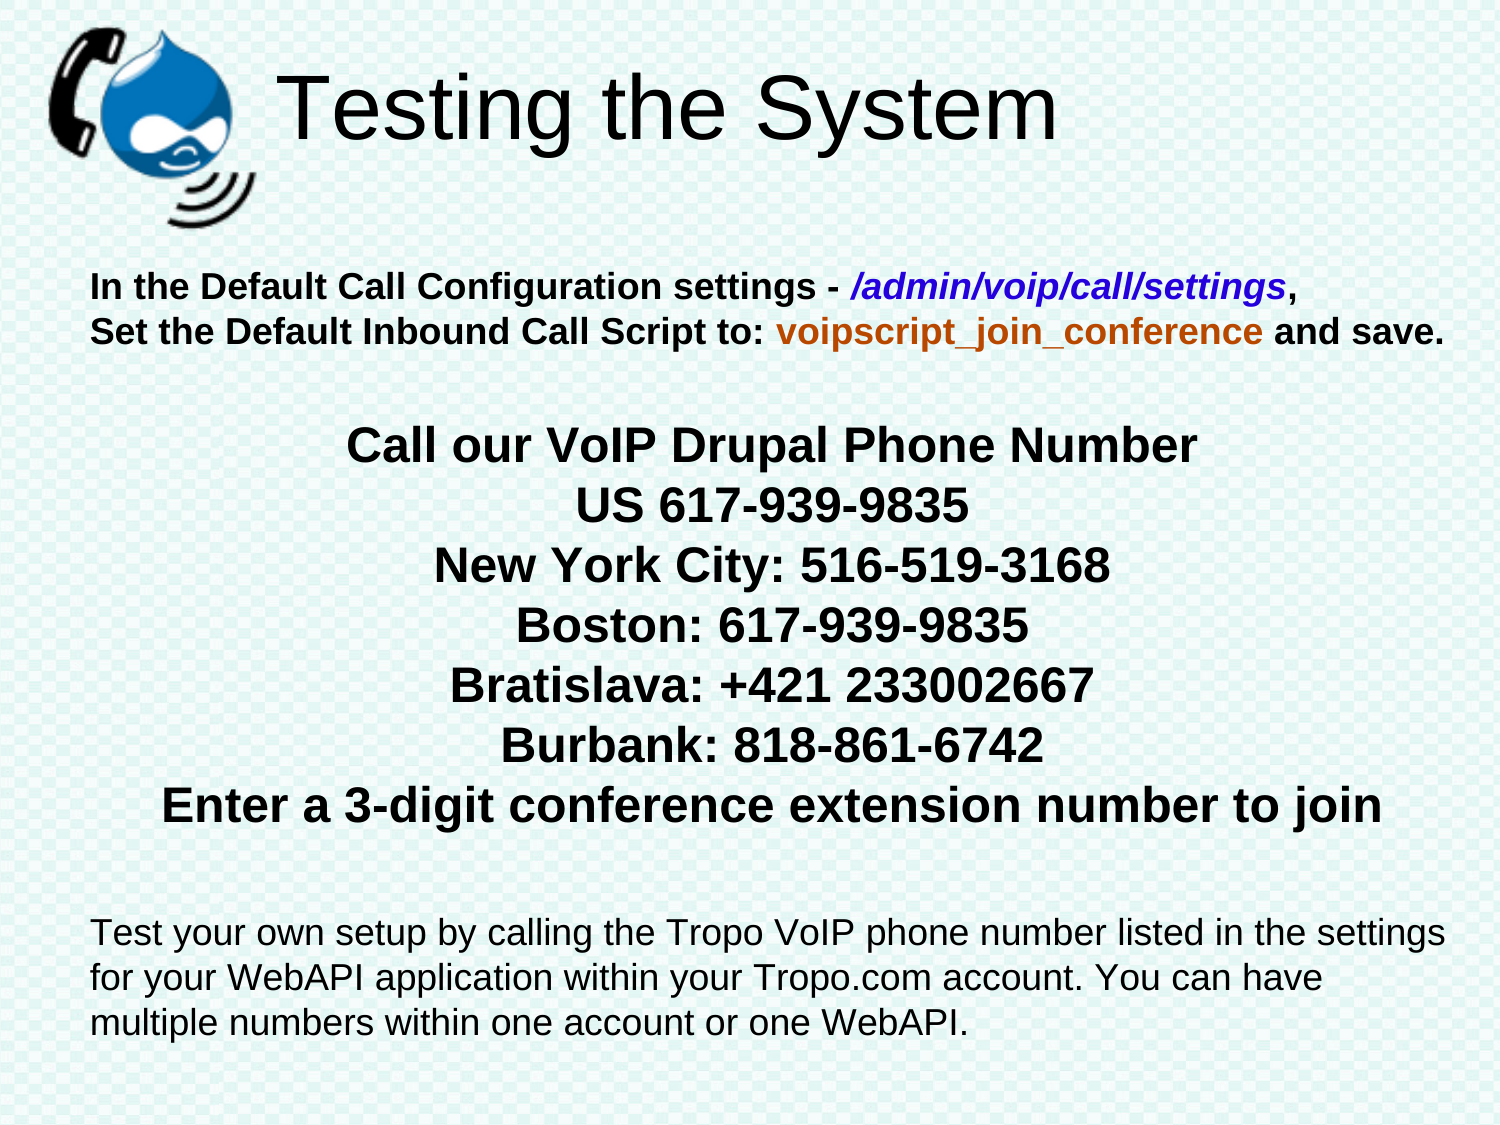

Testing the System
In the Default Call Configuration settings - /admin/voip/call/settings,
Set the Default Inbound Call Script to: voipscript_join_conference and save.
Call our VoIP Drupal Phone Number
US 617-939-9835
New York City: 516-519-3168
Boston: 617-939-9835
Bratislava: +421 233002667
Burbank: 818-861-6742
Enter a 3-digit conference extension number to join
Test your own setup by calling the Tropo VoIP phone number listed in the settings for your WebAPI application within your Tropo.com account. You can have multiple numbers within one account or one WebAPI.